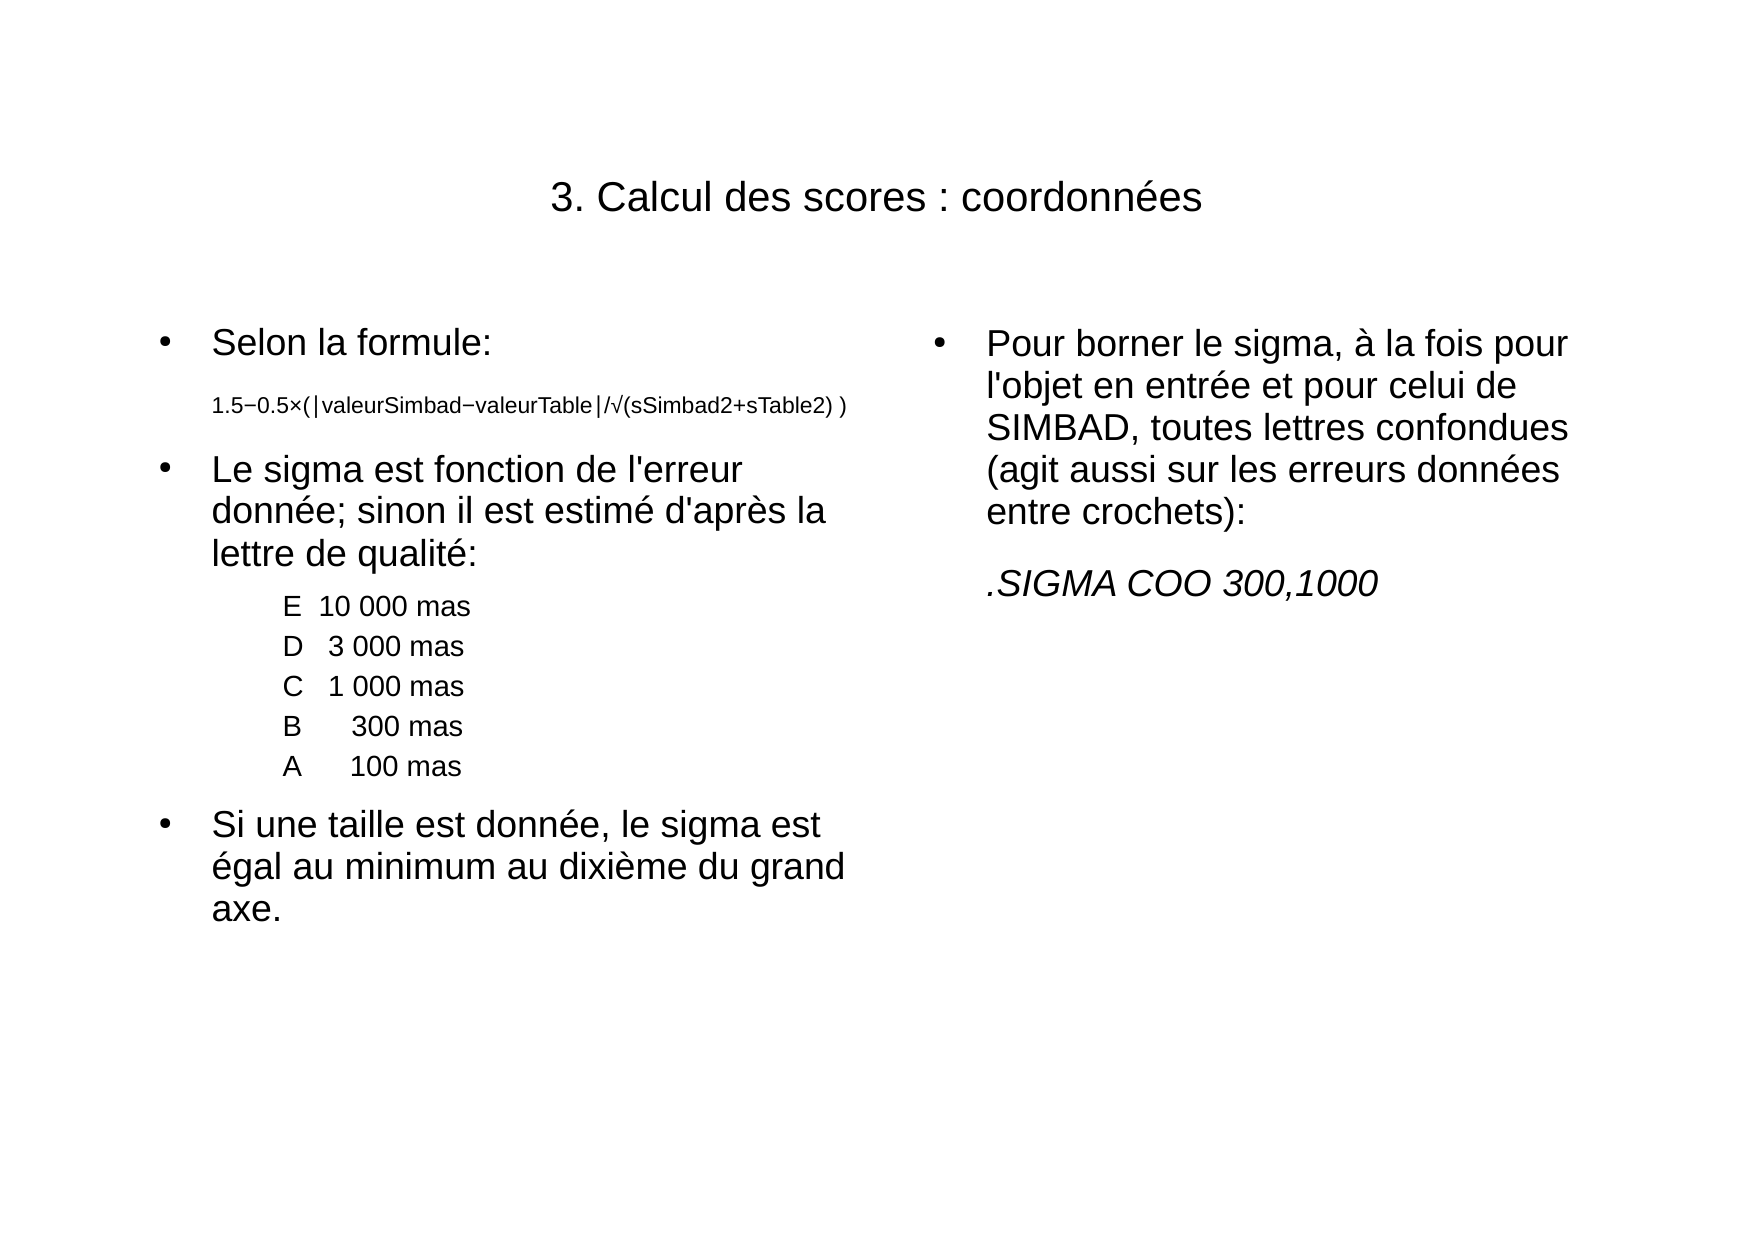

# 3. Calcul des scores : coordonnées
Selon la formule:
1.5−0.5×(∣valeurSimbad−valeurTable∣/√(sSimbad2+sTable2) )
Le sigma est fonction de l'erreur donnée; sinon il est estimé d'après la lettre de qualité:
E 10 000 mas
D 3 000 mas
C 1 000 mas
B 300 mas
A 100 mas
Si une taille est donnée, le sigma est égal au minimum au dixième du grand axe.
Pour borner le sigma, à la fois pour l'objet en entrée et pour celui de SIMBAD, toutes lettres confondues (agit aussi sur les erreurs données entre crochets):
.SIGMA COO 300,1000